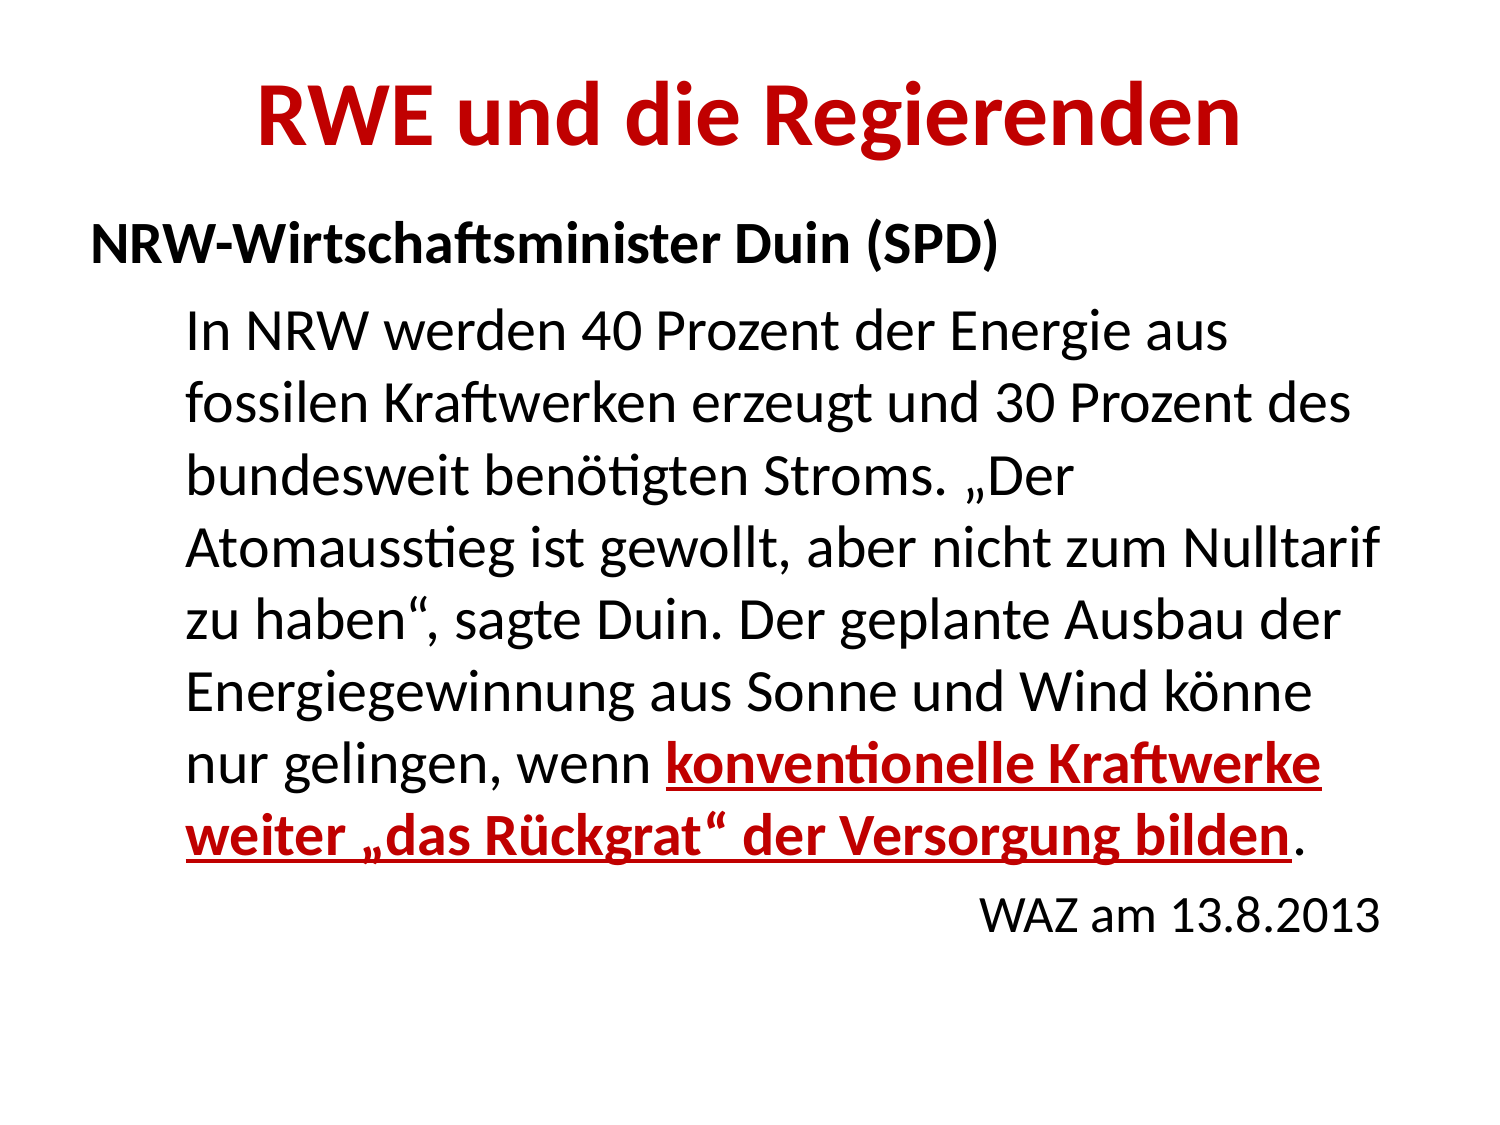

# RWE und die Regierenden
NRW-Wirtschaftsminister Duin (SPD)
In NRW werden 40 Prozent der Energie aus fossilen Kraftwerken erzeugt und 30 Prozent des bundesweit benötigten Stroms. „Der Atomausstieg ist gewollt, aber nicht zum Nulltarif zu haben“, sagte Duin. Der geplante Ausbau der Energiegewinnung aus Sonne und Wind könne nur gelingen, wenn konventionelle Kraftwerke weiter „das Rückgrat“ der Versorgung bilden.
WAZ am 13.8.2013